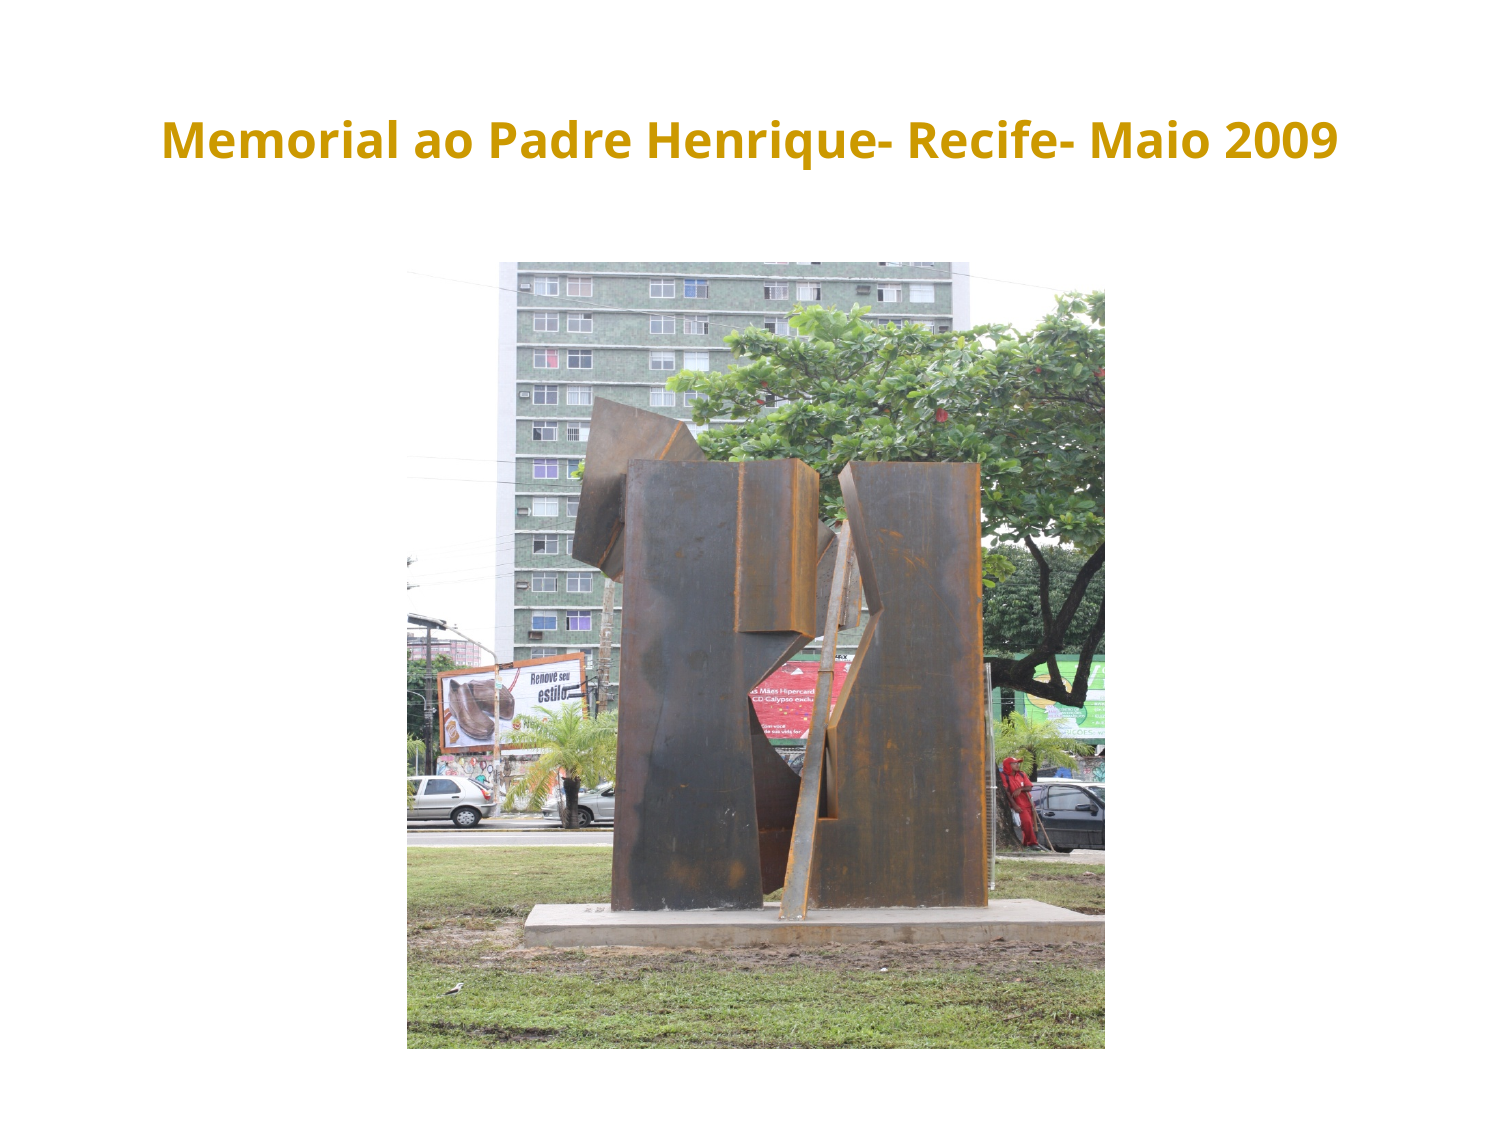

# Memorial ao Padre Henrique- Recife- Maio 2009